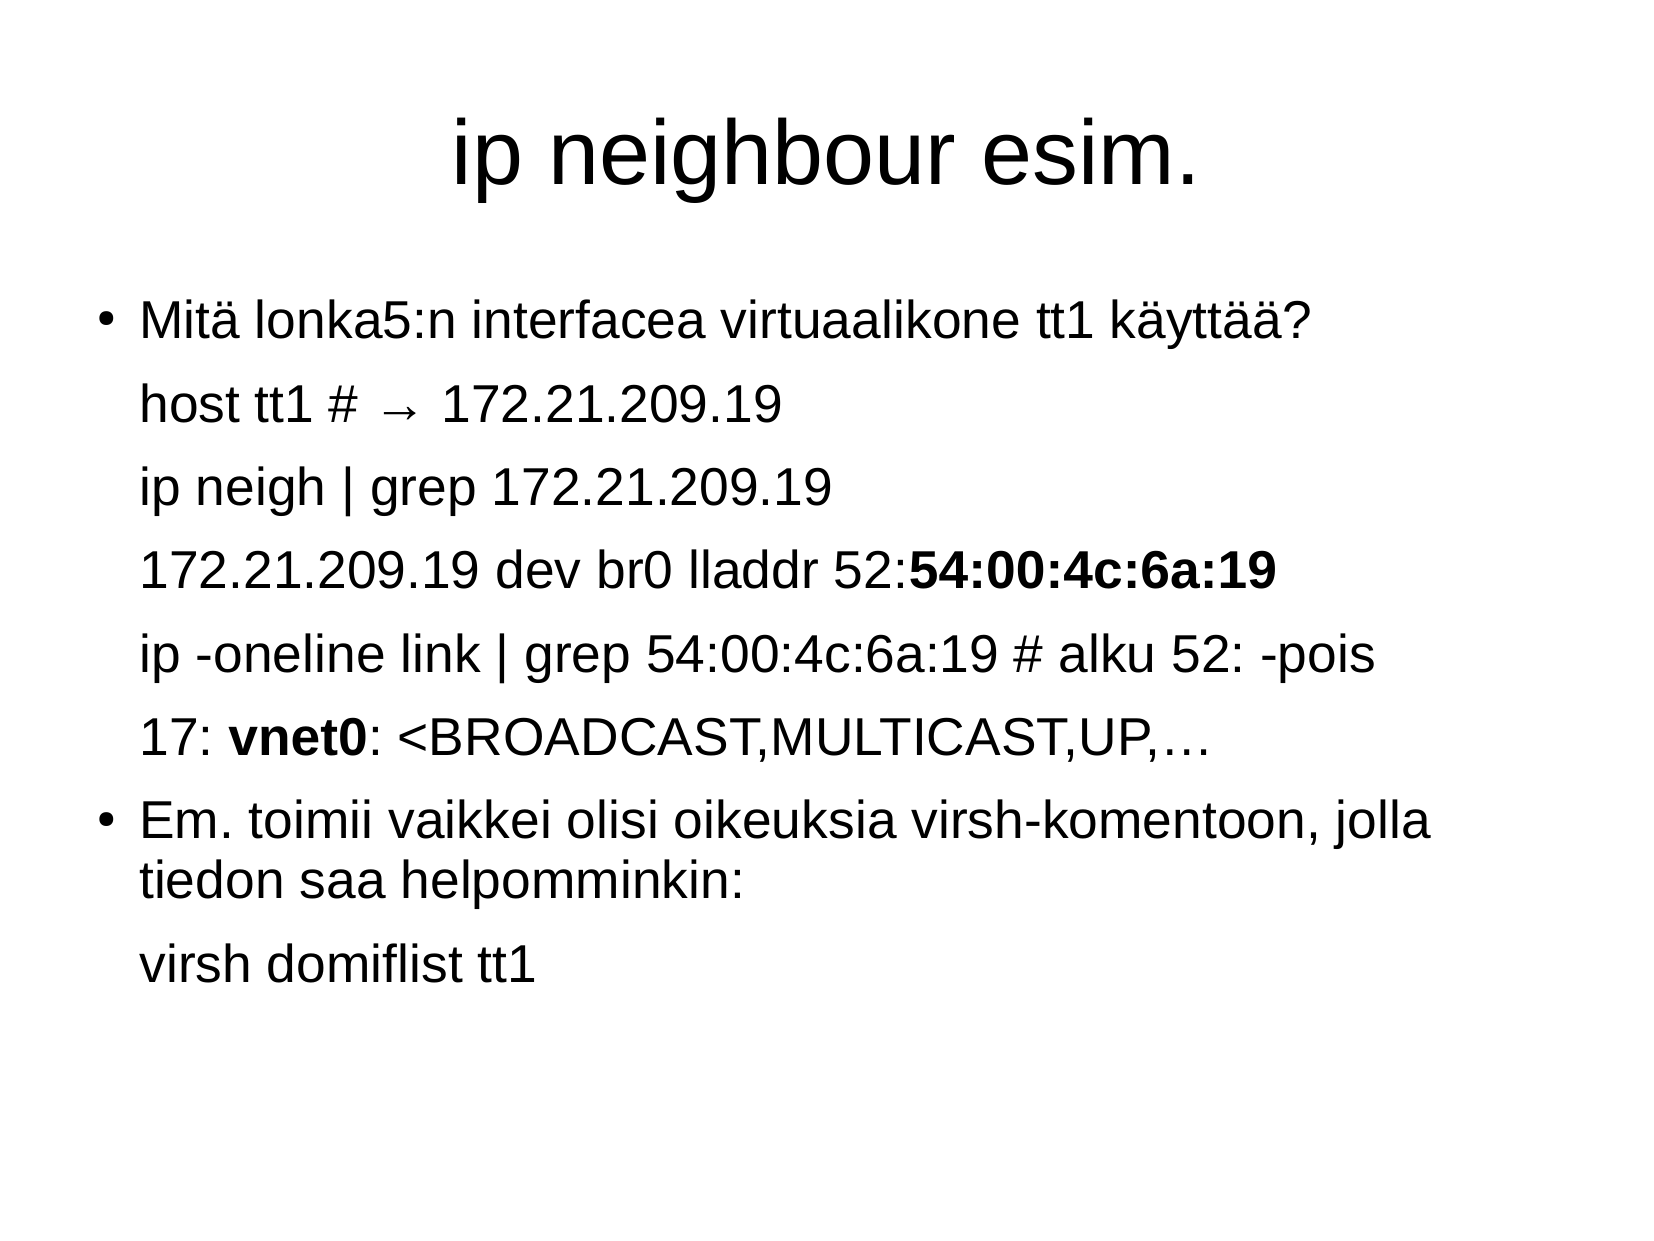

# ip neighbour esim.
Mitä lonka5:n interfacea virtuaalikone tt1 käyttää?
host tt1 # → 172.21.209.19
ip neigh | grep 172.21.209.19
172.21.209.19 dev br0 lladdr 52:54:00:4c:6a:19
ip -oneline link | grep 54:00:4c:6a:19 # alku 52: -pois
17: vnet0: <BROADCAST,MULTICAST,UP,…
Em. toimii vaikkei olisi oikeuksia virsh-komentoon, jolla tiedon saa helpomminkin:
virsh domiflist tt1